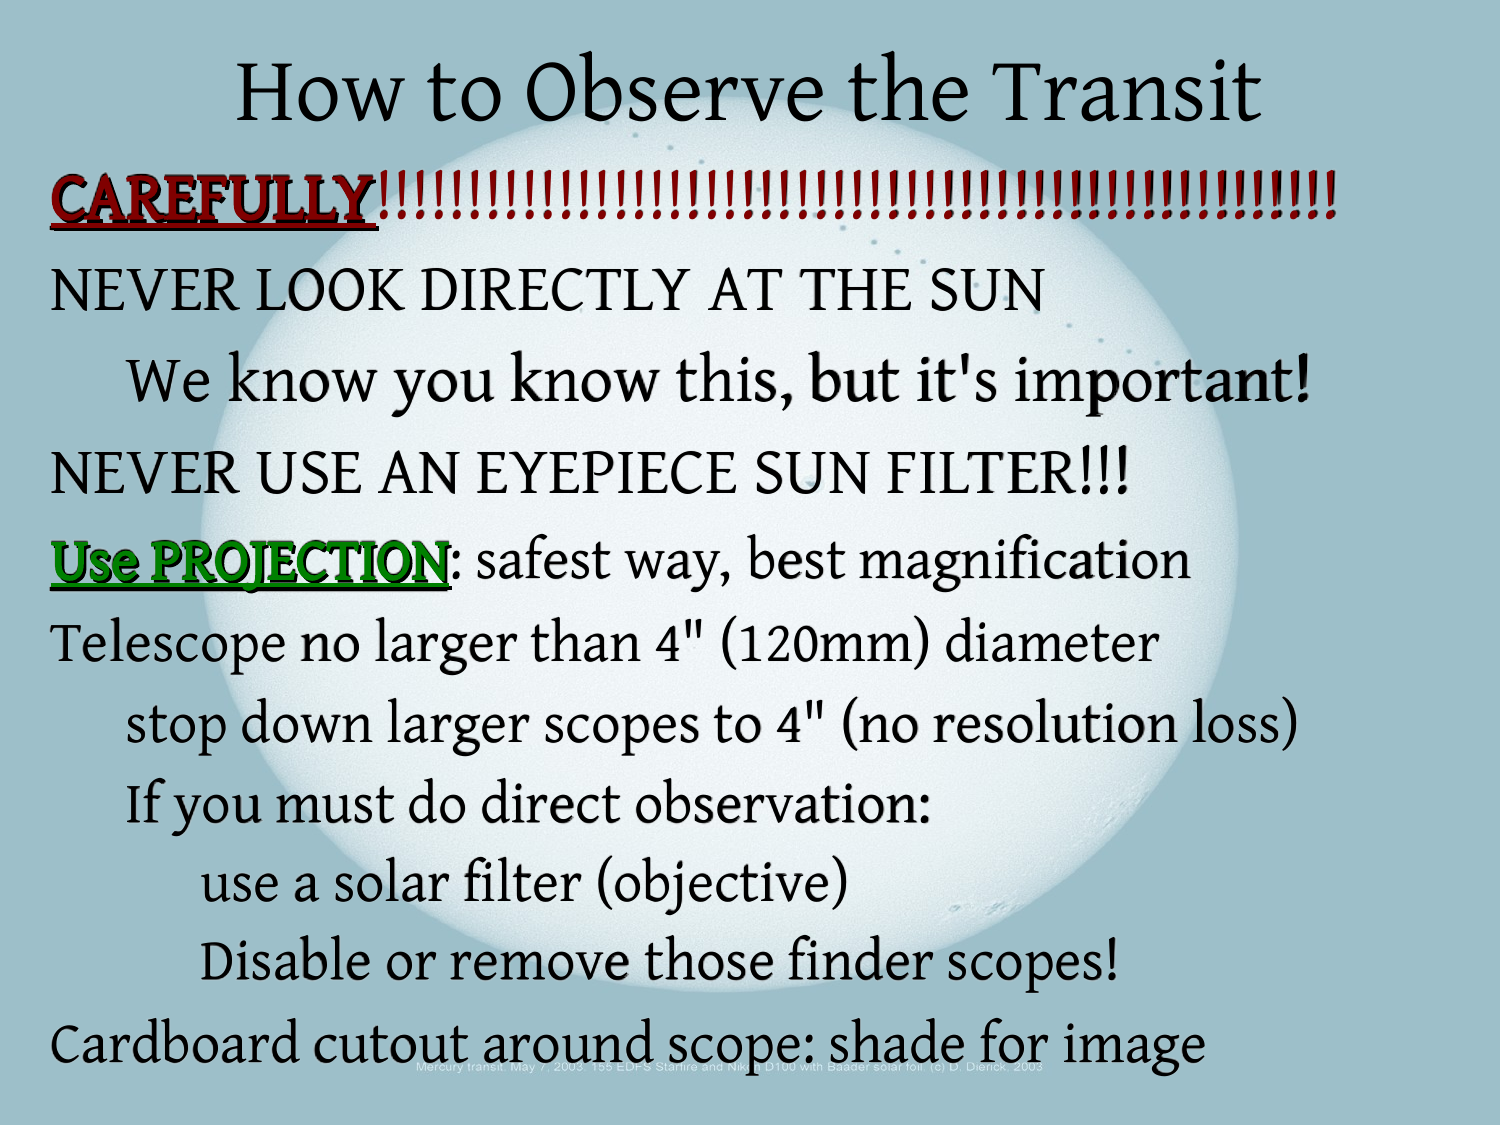

# How to Observe the Transit
CAREFULLY!!!!!!!!!!!!!!!!!!!!!!!!!!!!!!!!!!!!!!!!!!!!!!!!!!!!!
NEVER LOOK DIRECTLY AT THE SUN
We know you know this, but it's important!
NEVER USE AN EYEPIECE SUN FILTER!!!
Use PROJECTION: safest way, best magnification
Telescope no larger than 4" (120mm) diameter
stop down larger scopes to 4" (no resolution loss)
If you must do direct observation:
use a solar filter (objective)
Disable or remove those finder scopes!
Cardboard cutout around scope: shade for image